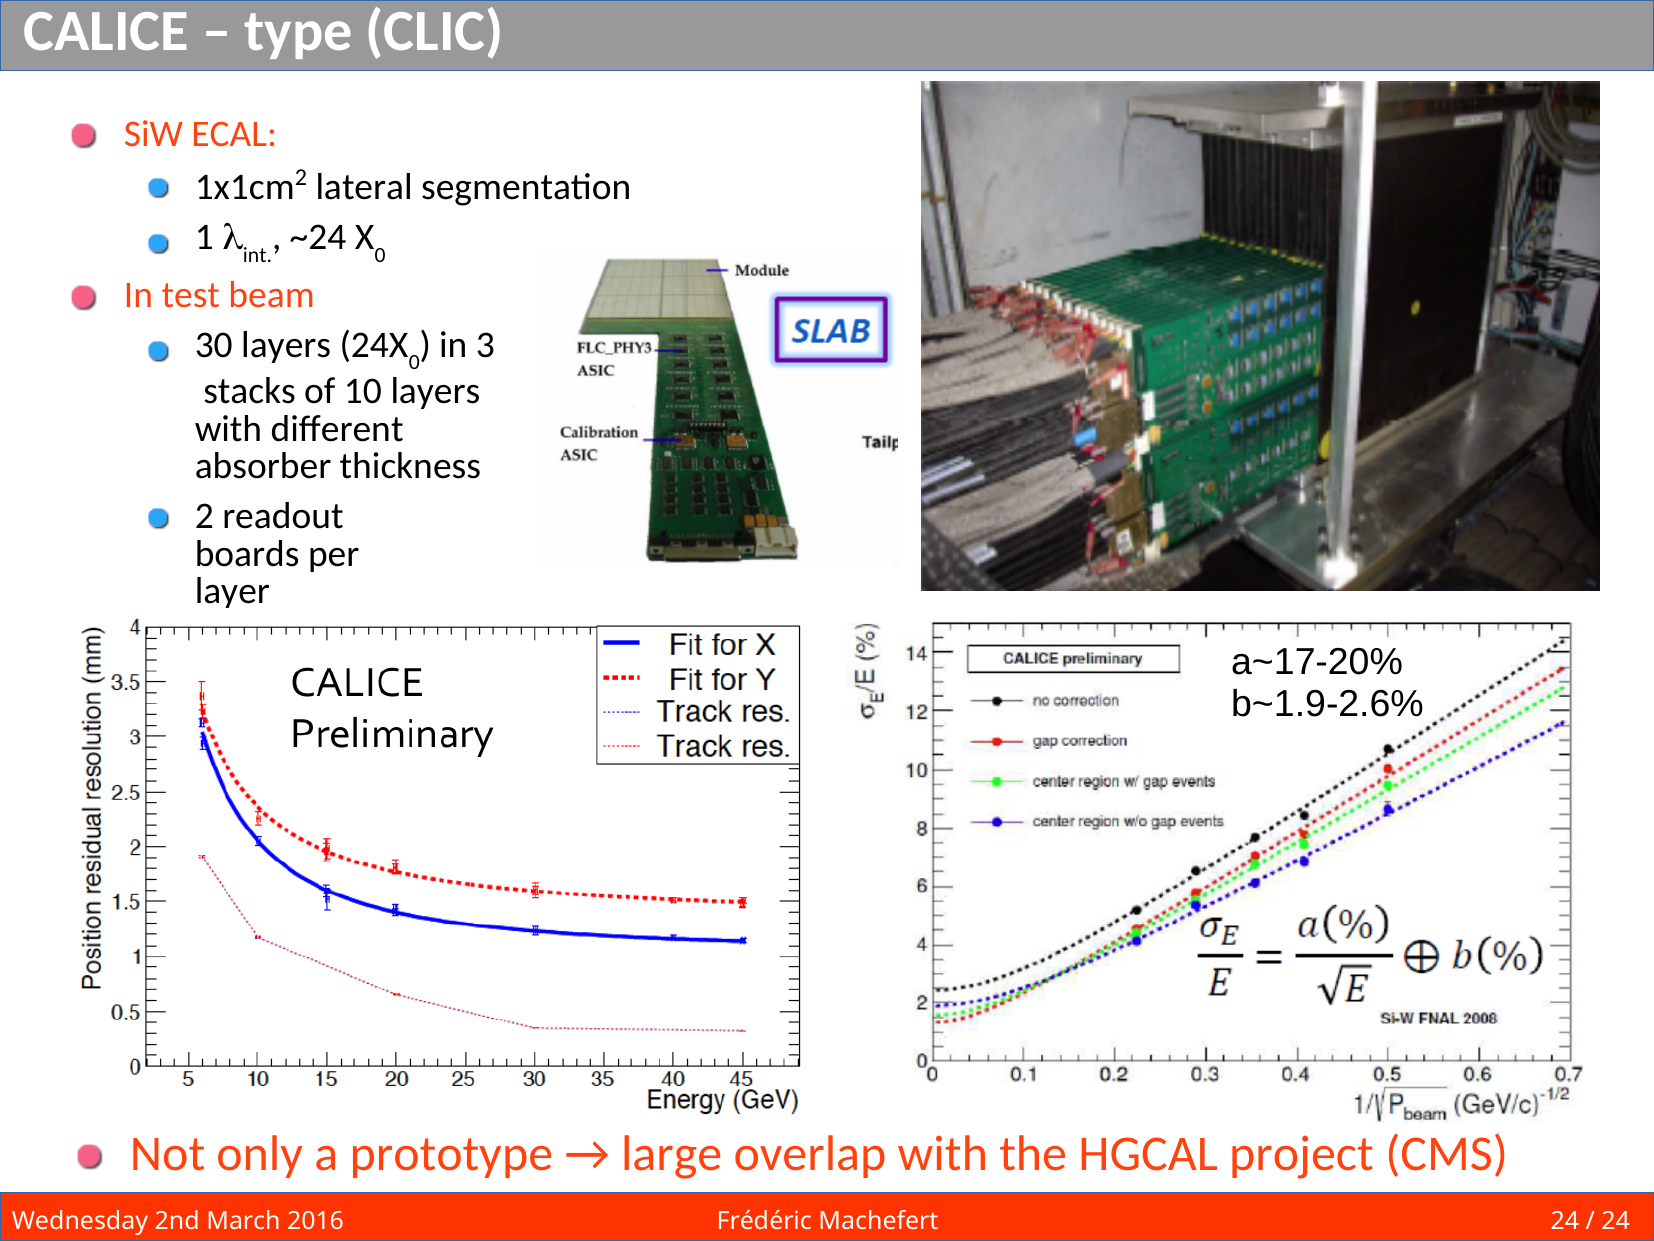

# CALICE – type (CLIC)
SiW ECAL:
1x1cm2 lateral segmentation
1 lint., ~24 X0
In test beam
30 layers (24X0) in 3
 stacks of 10 layers
with different
absorber thickness
2 readout
boards per
layer
a~17-20%
b~1.9-2.6%
Not only a prototype → large overlap with the HGCAL project (CMS)